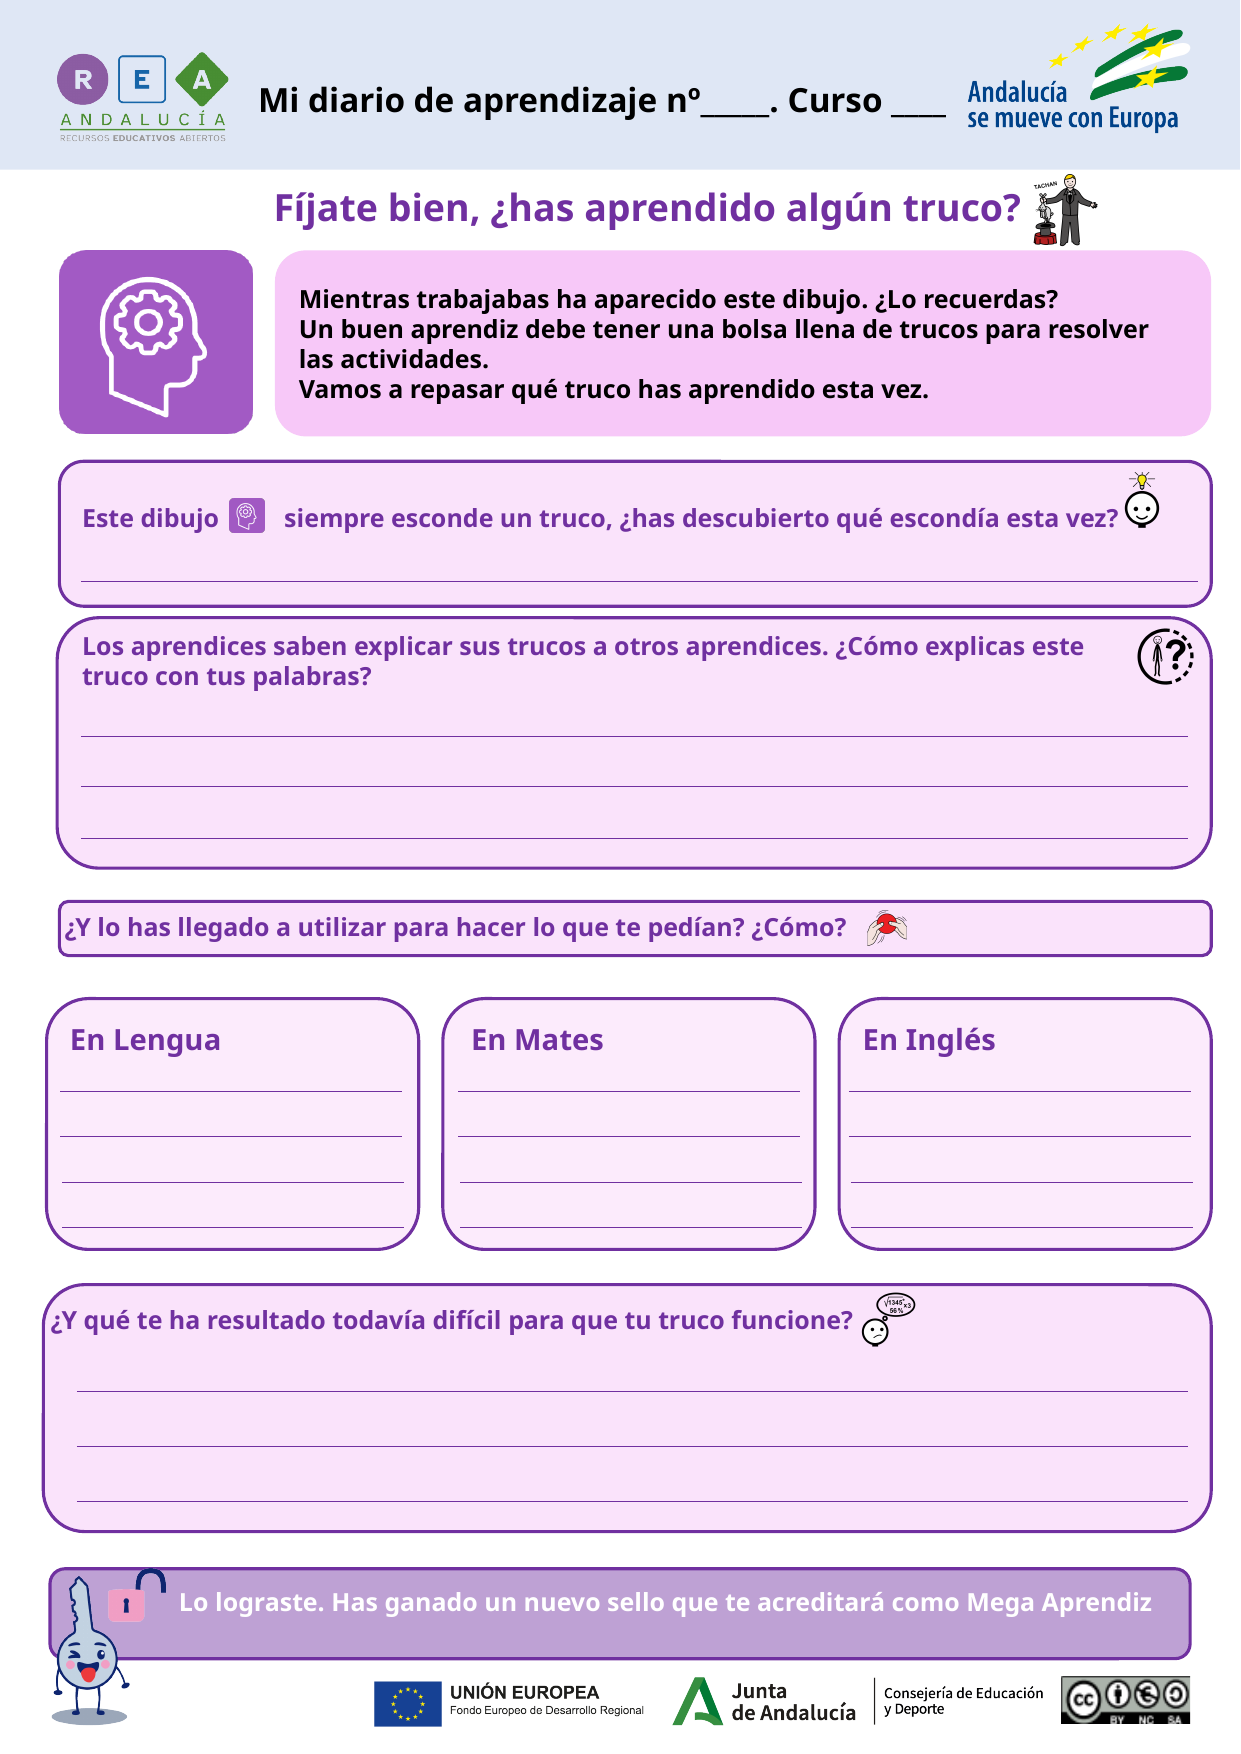

Mi diario de aprendizaje nº_____. Curso ____
Fíjate bien, ¿has aprendido algún truco?
Mientras trabajabas ha aparecido este dibujo. ¿Lo recuerdas?
Un buen aprendiz debe tener una bolsa llena de trucos para resolver las actividades.
Vamos a repasar qué truco has aprendido esta vez.
Este dibujo siempre esconde un truco, ¿has descubierto qué escondía esta vez?
Los aprendices saben explicar sus trucos a otros aprendices. ¿Cómo explicas este truco con tus palabras?
¿Y lo has llegado a utilizar para hacer lo que te pedían? ¿Cómo?
En Lengua
En Mates
En Inglés
¿Y qué te ha resultado todavía difícil para que tu truco funcione?
Lo lograste. Has ganado un nuevo sello que te acreditará como Mega Aprendiz